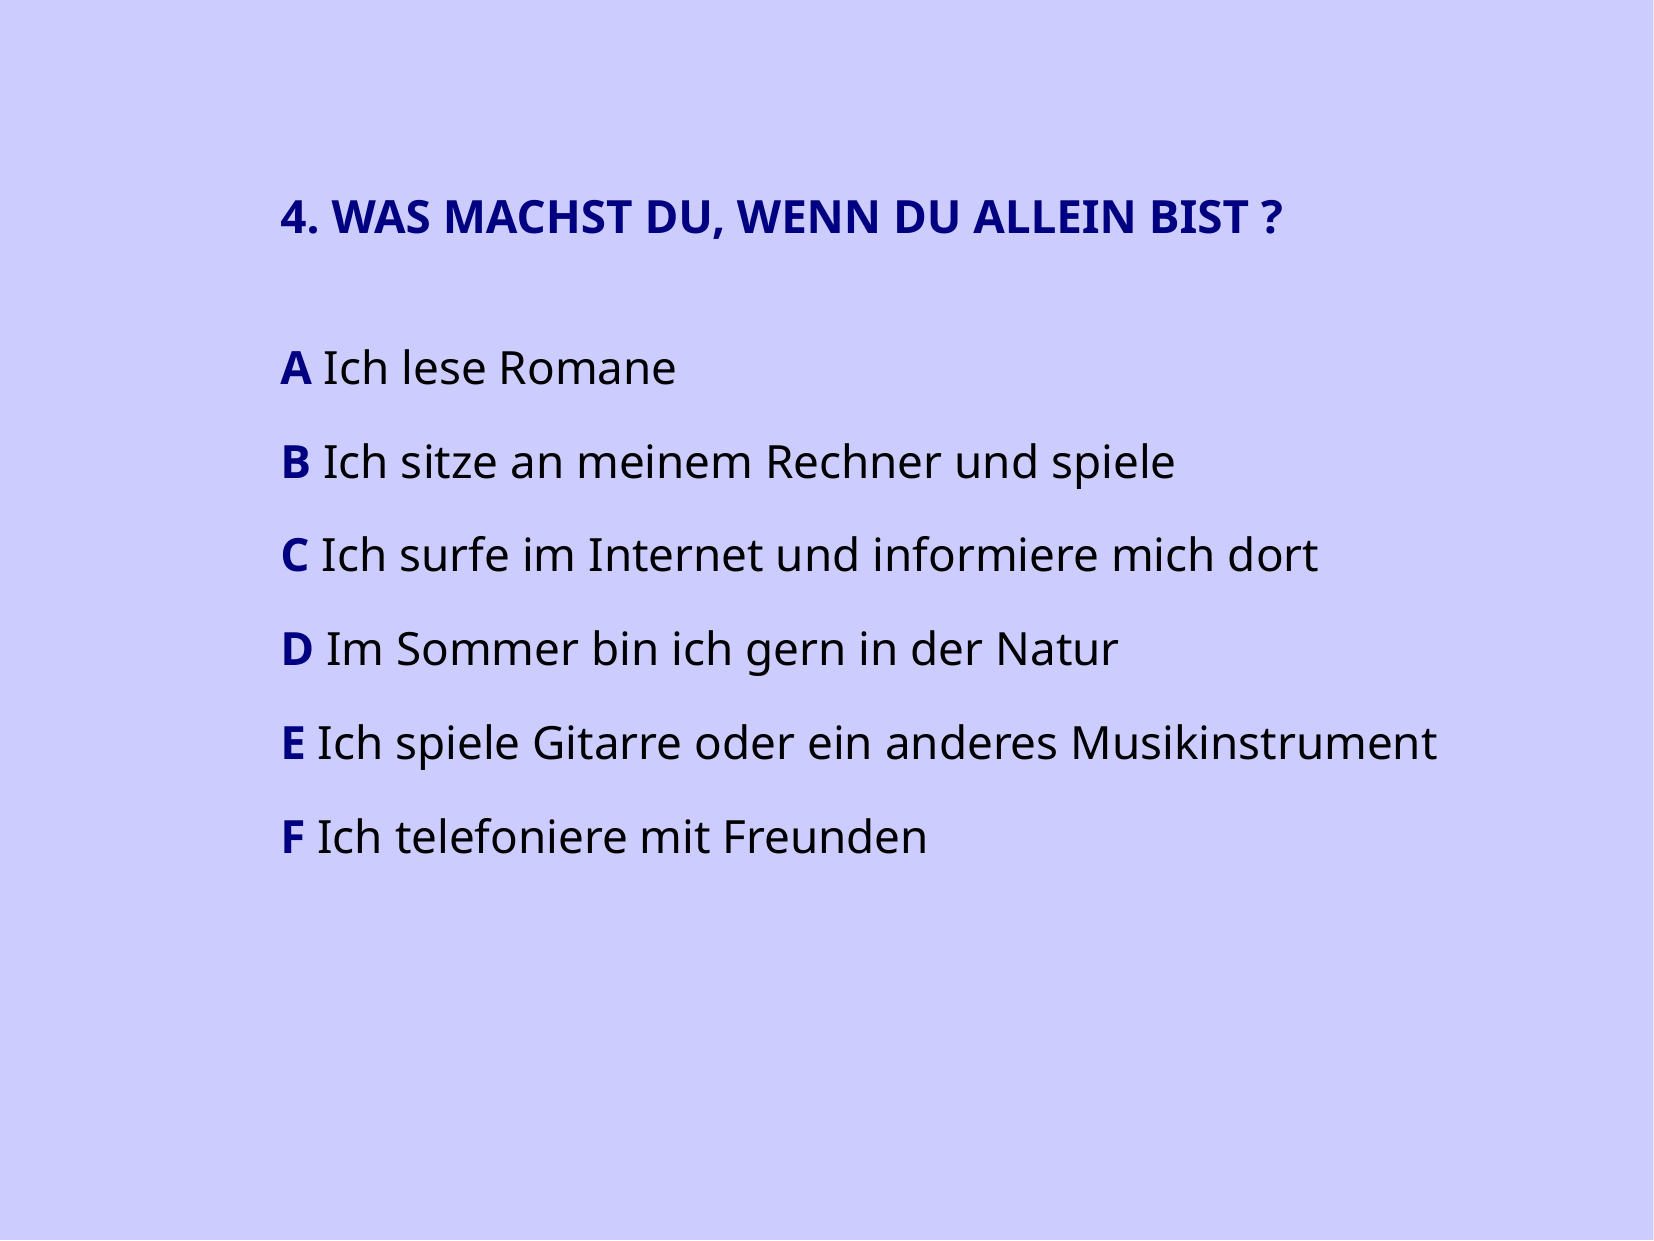

4. WAS MACHST DU, WENN DU ALLEIN BIST ?
A Ich lese Romane
B Ich sitze an meinem Rechner und spiele
C Ich surfe im Internet und informiere mich dort
D Im Sommer bin ich gern in der Natur
E Ich spiele Gitarre oder ein anderes Musikinstrument
F Ich telefoniere mit Freunden